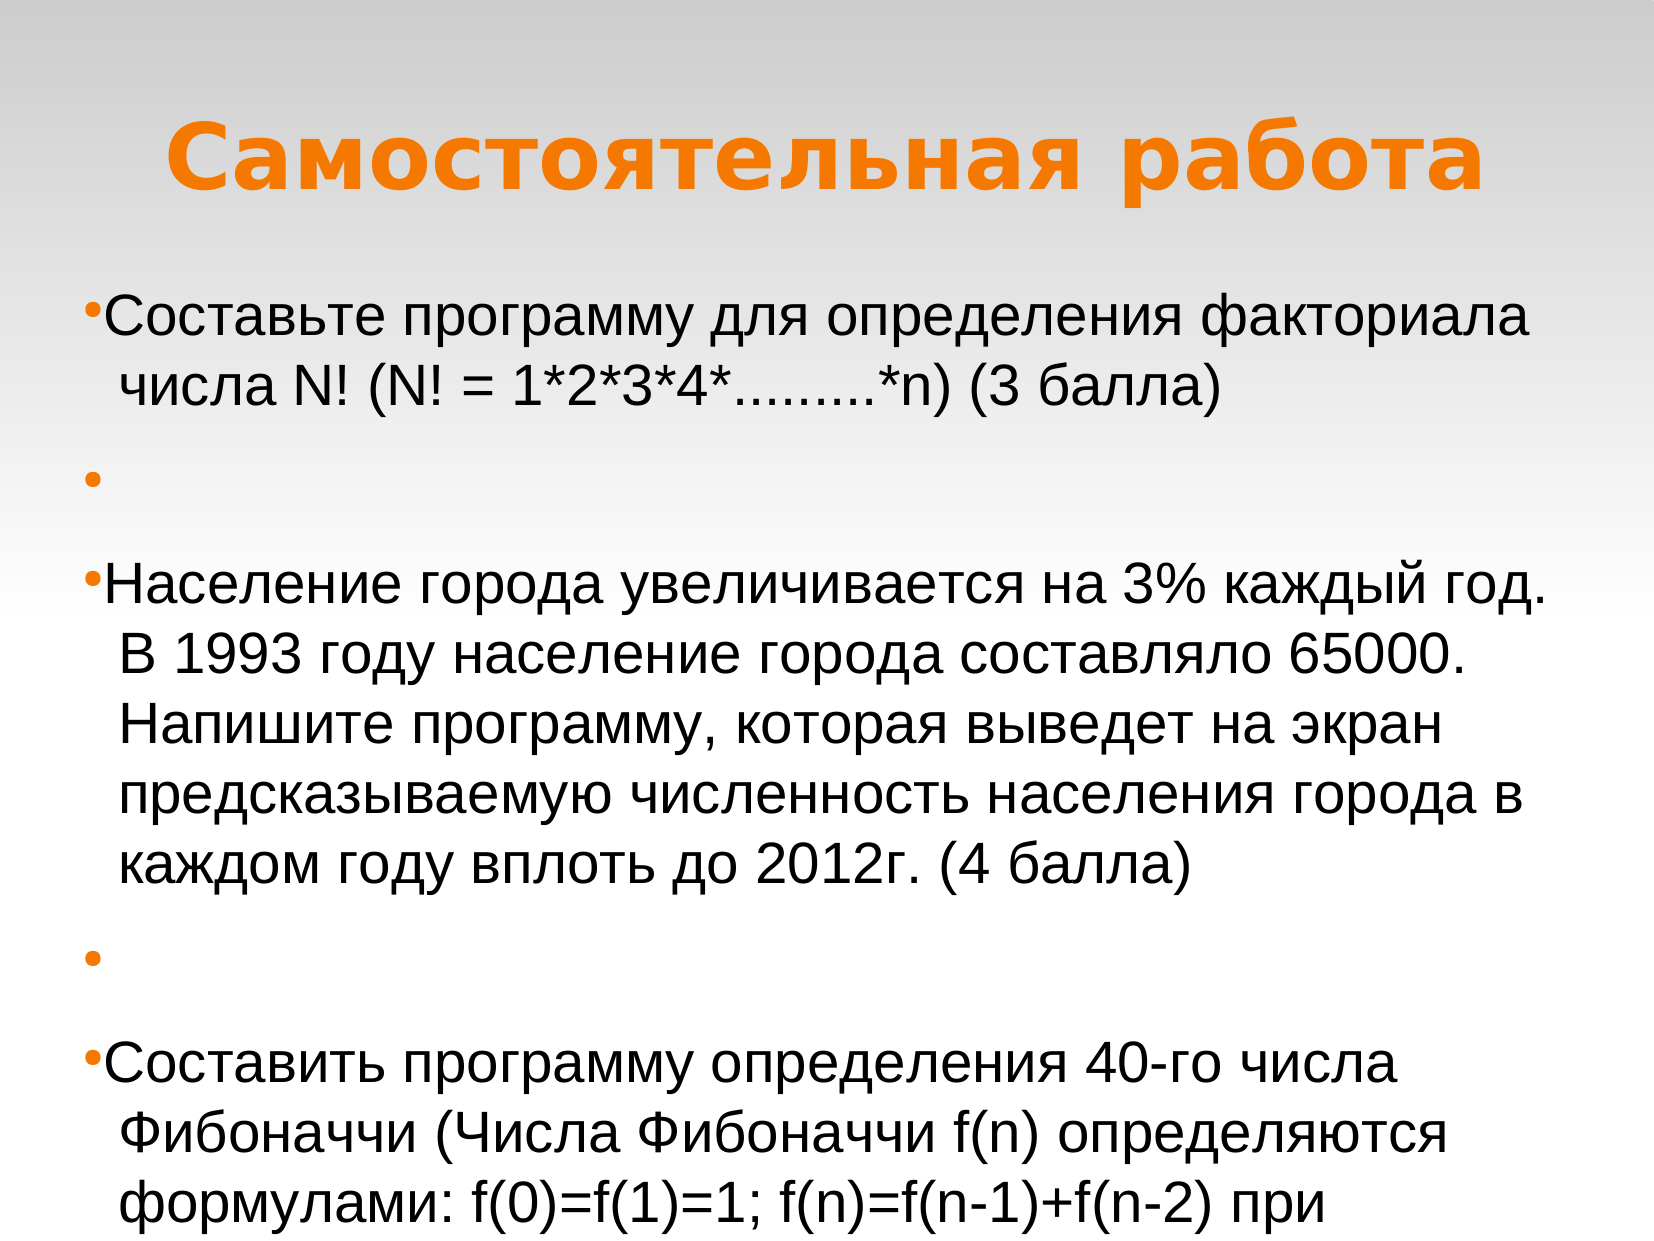

# Самостоятельная работа
Составьте программу для определения факториала числа N! (N! = 1*2*3*4*.........*n) (3 балла)
Население города увеличивается на 3% каждый год. В 1993 году население города составляло 65000. Напишите программу, которая выведет на экран предсказываемую численность населения города в каждом году вплоть до 2012г. (4 балла)
Составить программу определения 40-го числа Фибоначчи (Числа Фибоначчи f(n) определяются формулами: f(0)=f(1)=1; f(n)=f(n-1)+f(n-2) при n=2,3,...) (5 баллов)